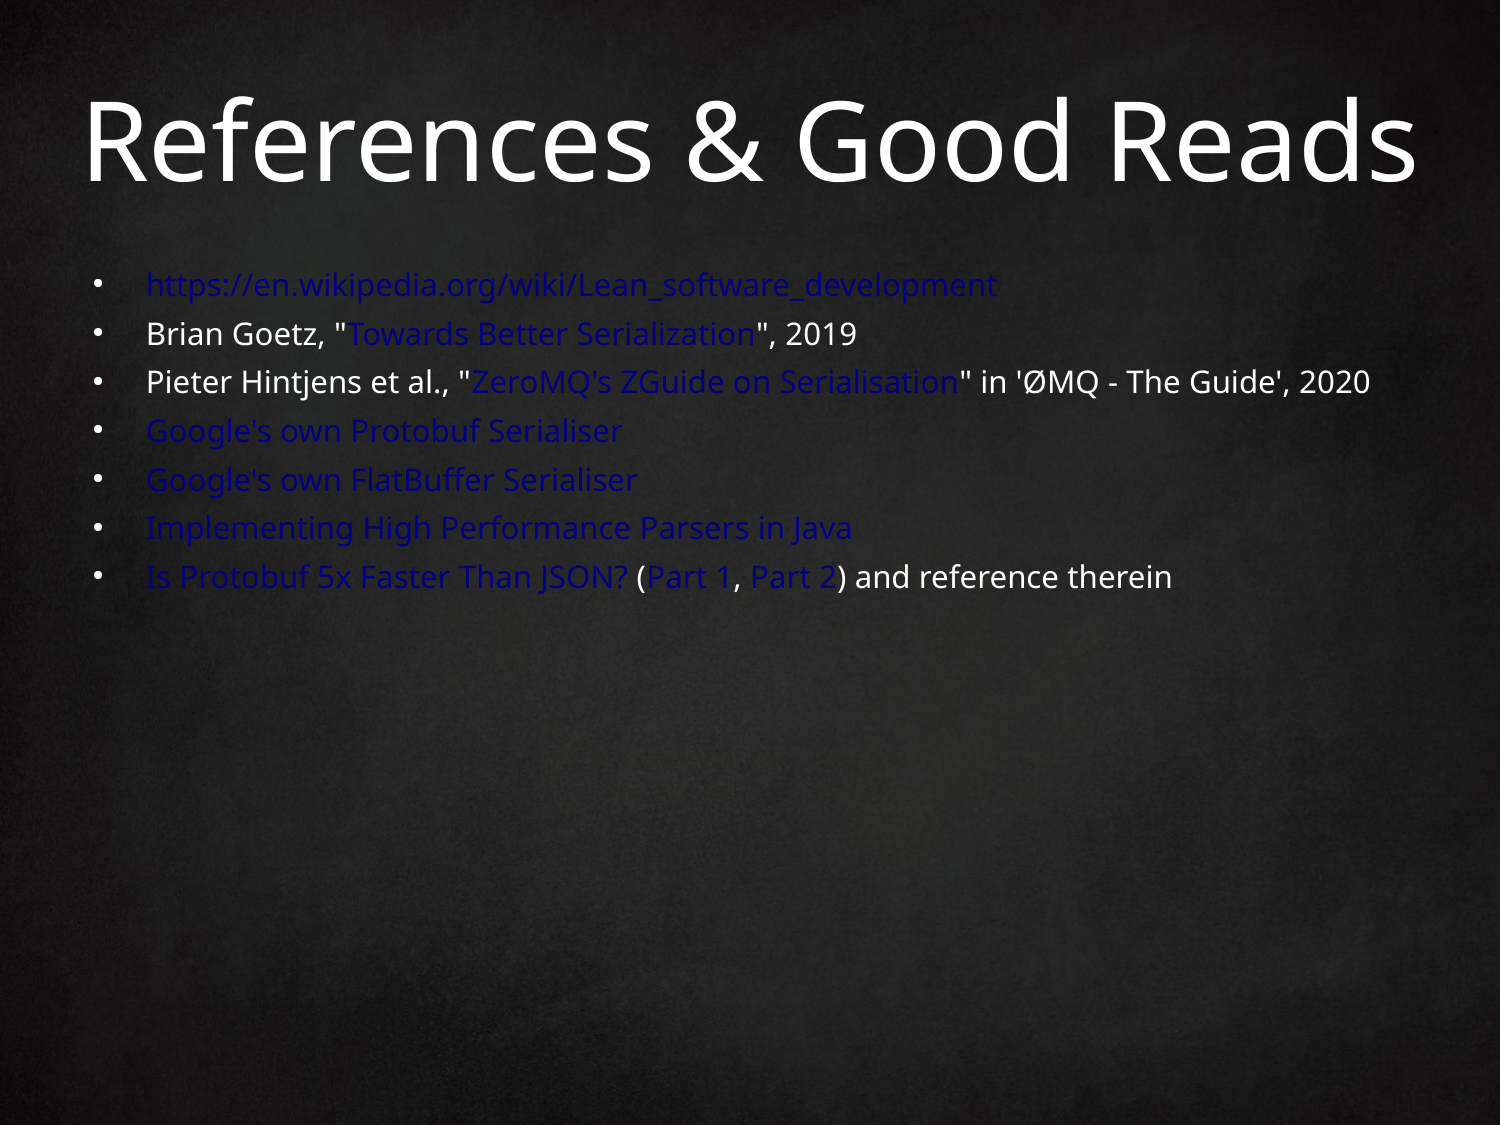

# References & Good Reads
https://en.wikipedia.org/wiki/Lean_software_development
Brian Goetz, "Towards Better Serialization", 2019
Pieter Hintjens et al., "ZeroMQ's ZGuide on Serialisation" in 'ØMQ - The Guide', 2020
Google's own Protobuf Serialiser
Google's own FlatBuffer Serialiser
Implementing High Performance Parsers in Java
Is Protobuf 5x Faster Than JSON? (Part 1, Part 2) and reference therein